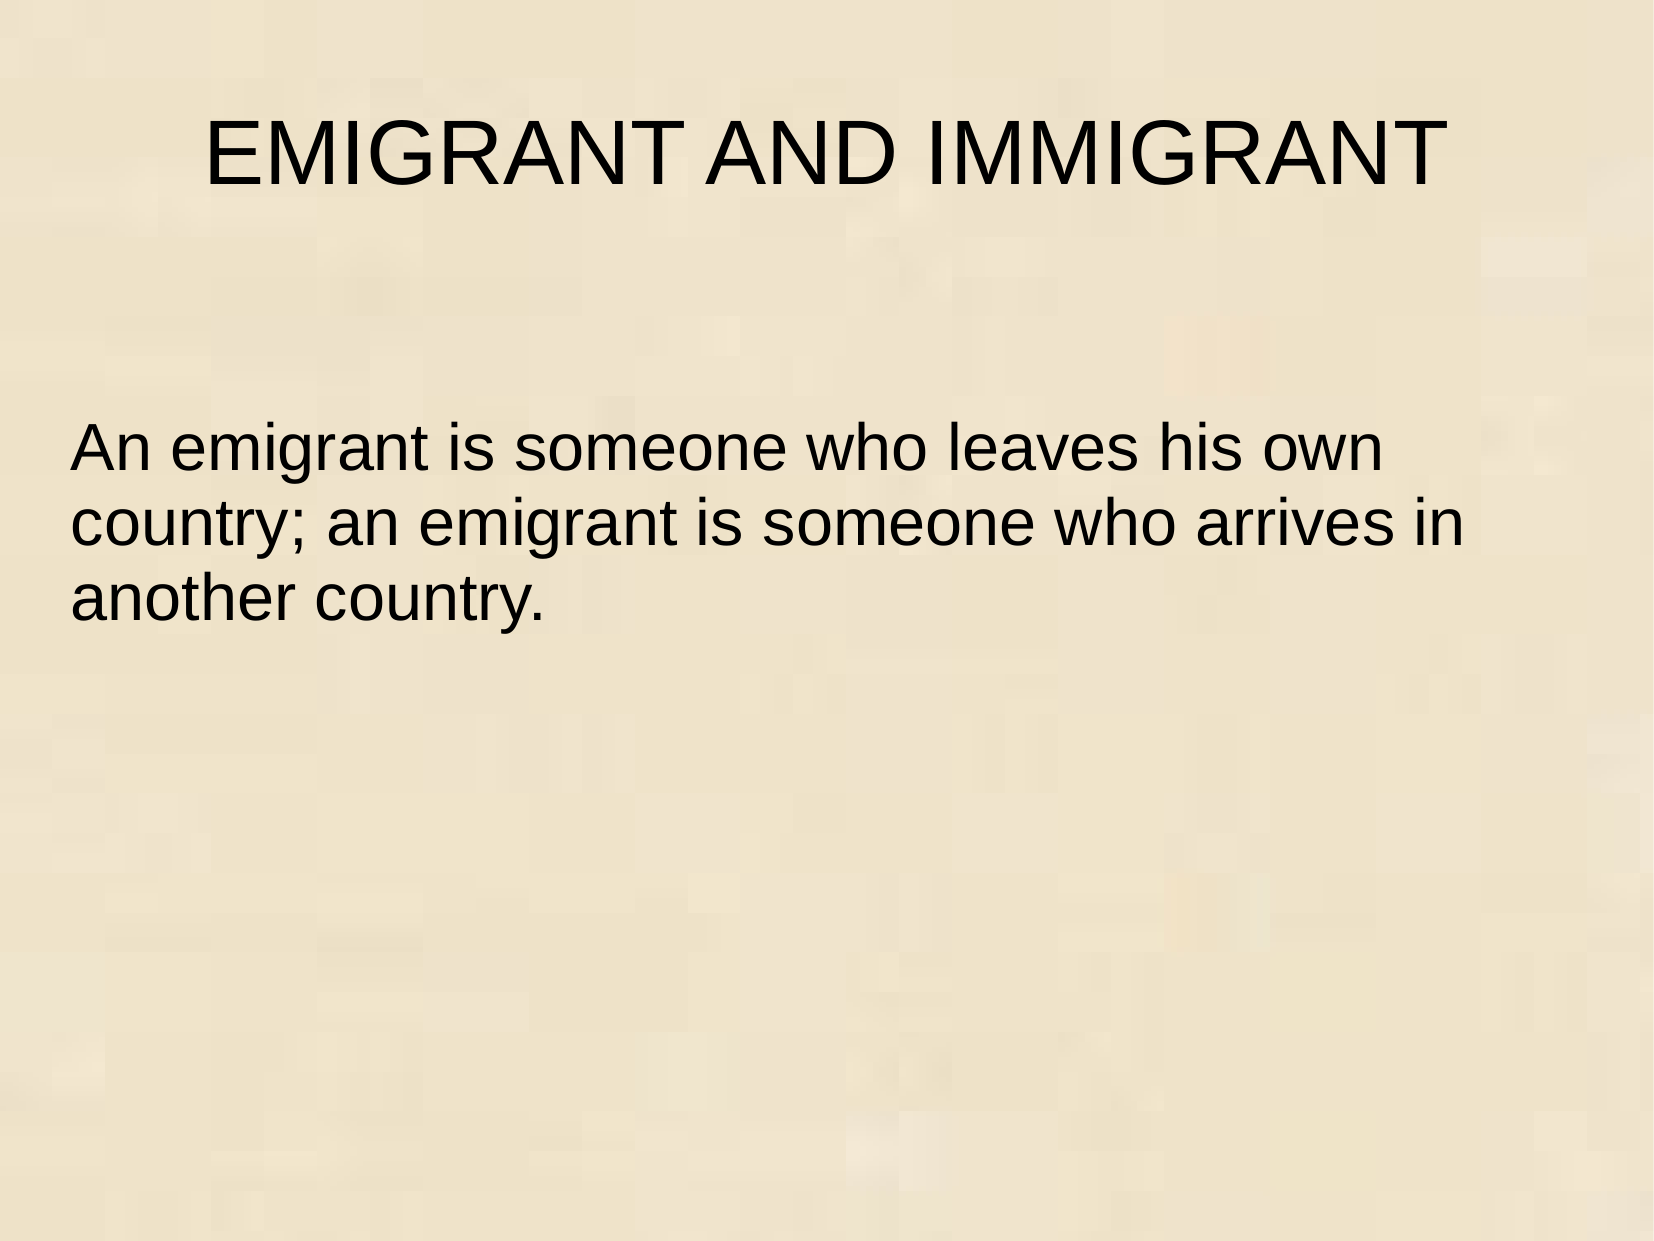

# EMIGRANT AND IMMIGRANT
An emigrant is someone who leaves his own country; an emigrant is someone who arrives in another country.